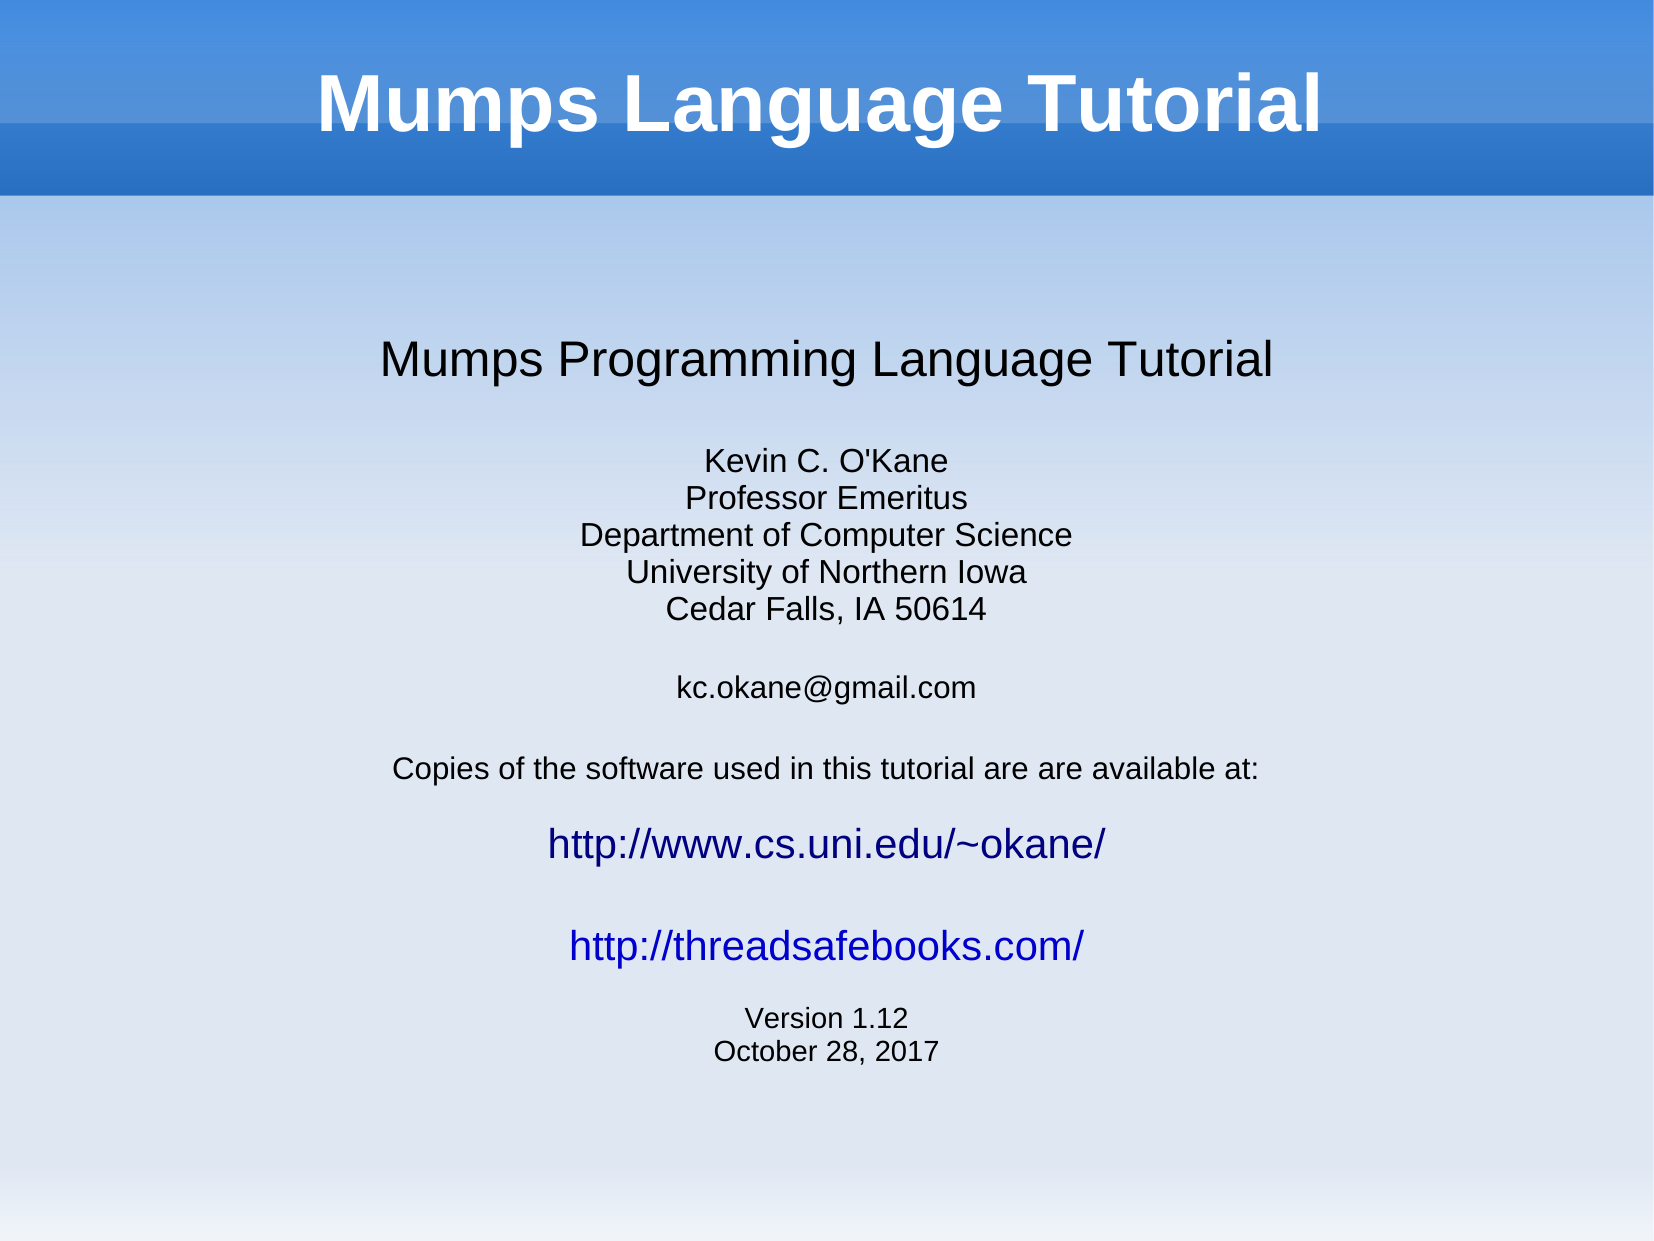

# Mumps Language Tutorial
Mumps Programming Language Tutorial
Kevin C. O'Kane
Professor Emeritus
Department of Computer Science
University of Northern Iowa
Cedar Falls, IA 50614
kc.okane@gmail.com
Copies of the software used in this tutorial are are available at:
http://www.cs.uni.edu/~okane/
http://threadsafebooks.com/
Version 1.12
October 28, 2017